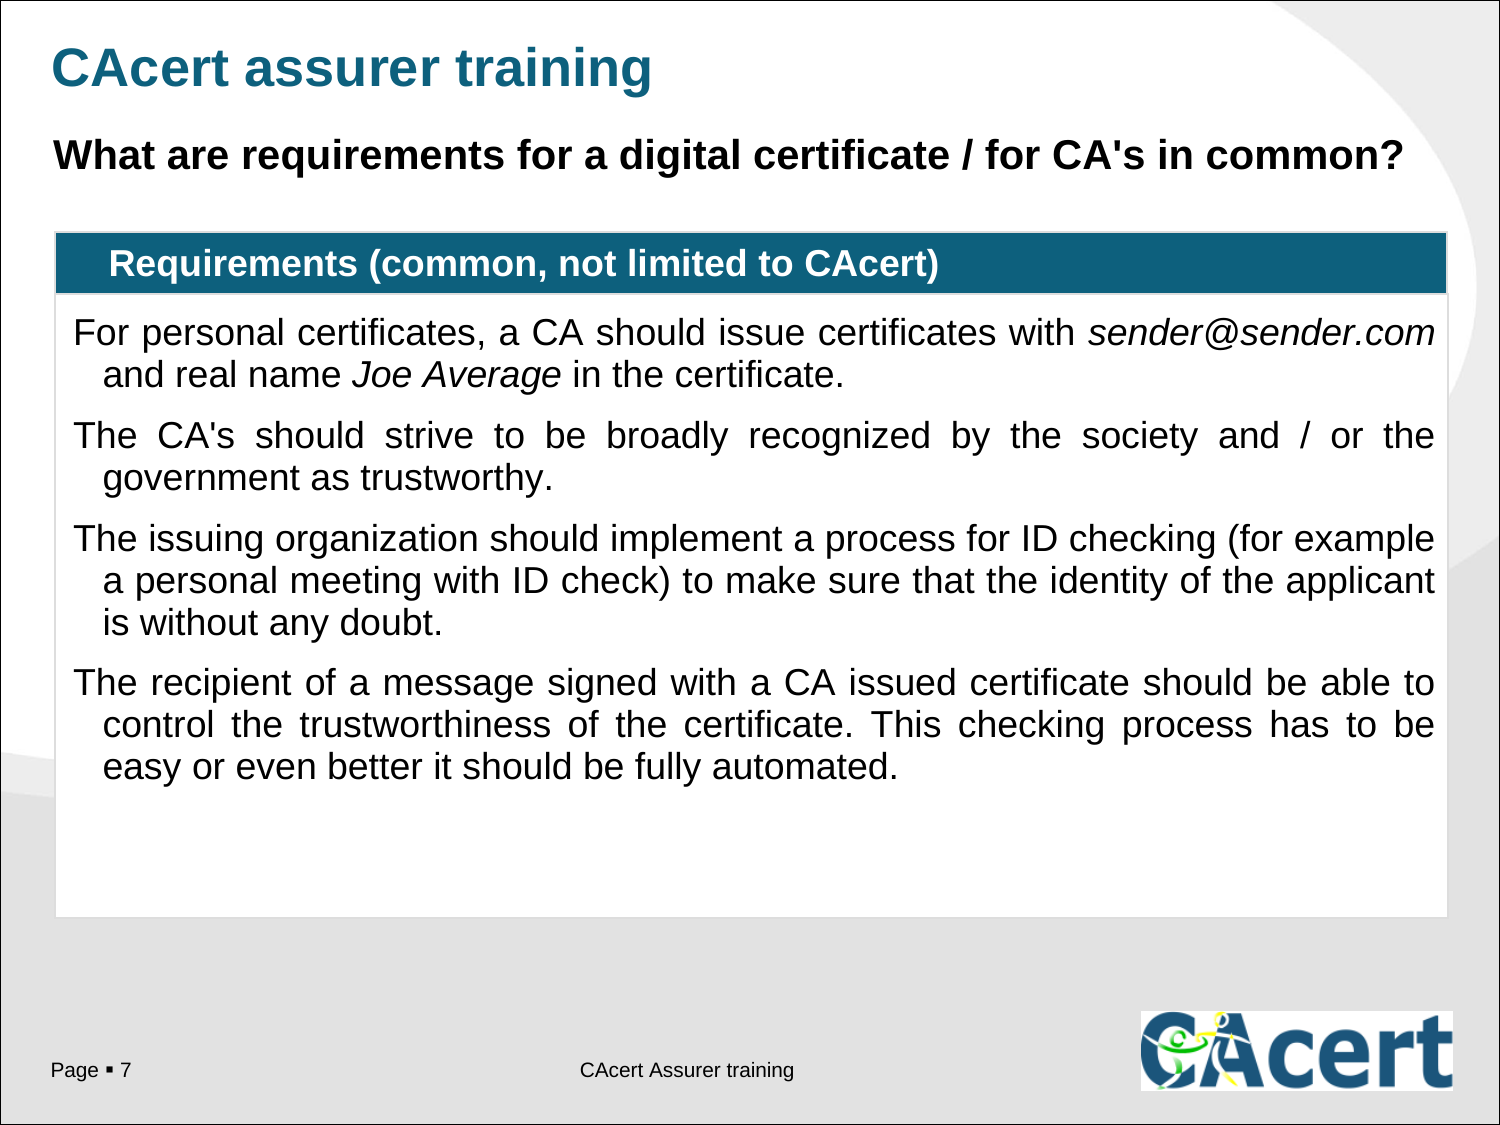

# CAcert assurer training
What are requirements for a digital certificate / for CA's in common?
Requirements (common, not limited to CAcert)
For personal certificates, a CA should issue certificates with sender@sender.com and real name Joe Average in the certificate.
The CA's should strive to be broadly recognized by the society and / or the government as trustworthy.
The issuing organization should implement a process for ID checking (for example a personal meeting with ID check) to make sure that the identity of the applicant is without any doubt.
The recipient of a message signed with a CA issued certificate should be able to control the trustworthiness of the certificate. This checking process has to be easy or even better it should be fully automated.
CAcert Assurer training